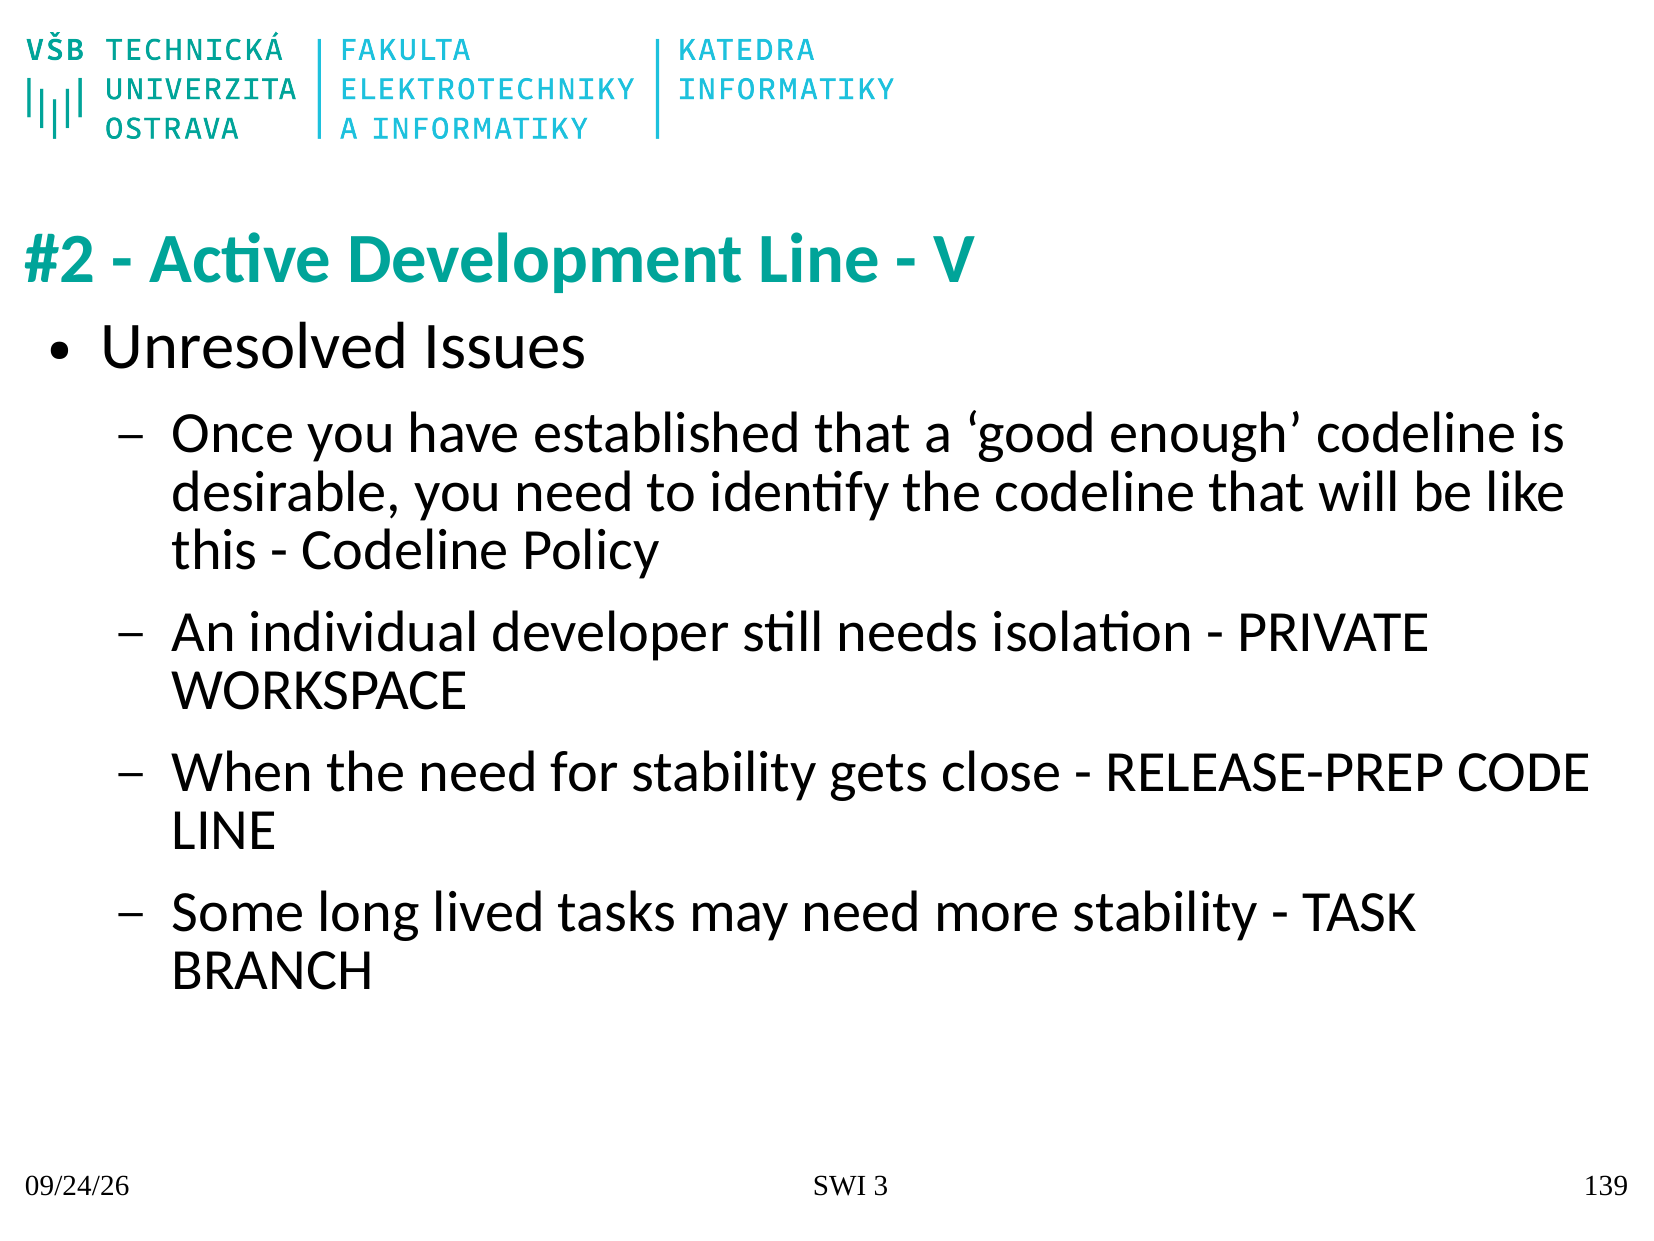

# #2 - Active Development Line - V
Unresolved Issues
Once you have established that a ‘good enough’ codeline is desirable, you need to identify the codeline that will be like this - Codeline Policy
An individual developer still needs isolation - PRIVATE WORKSPACE
When the need for stability gets close - RELEASE-PREP CODE LINE
Some long lived tasks may need more stability - TASK BRANCH
SWI 3
139